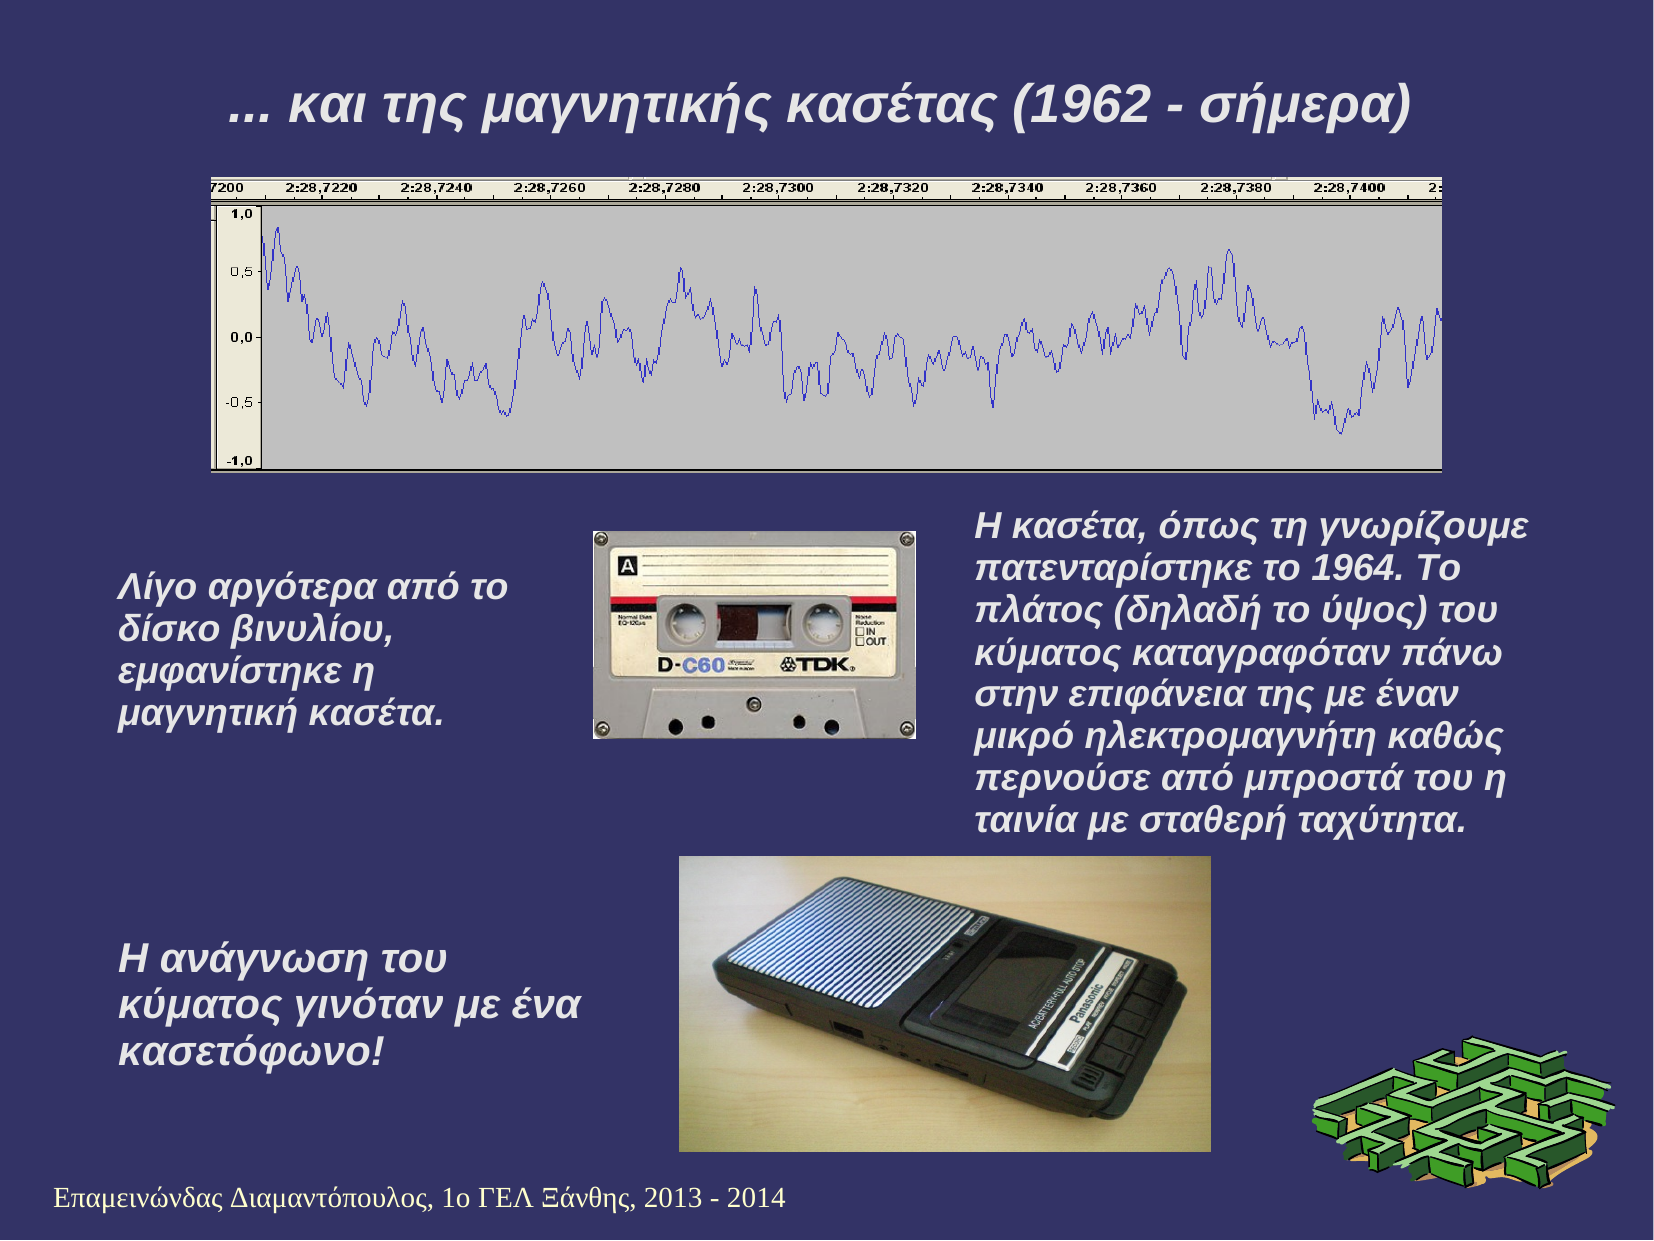

# ... και της μαγνητικής κασέτας (1962 - σήμερα)
Η κασέτα, όπως τη γνωρίζουμε πατενταρίστηκε το 1964. Το πλάτος (δηλαδή το ύψος) του κύματος καταγραφόταν πάνω στην επιφάνεια της με έναν μικρό ηλεκτρομαγνήτη καθώς περνούσε από μπροστά του η ταινία με σταθερή ταχύτητα.
Λίγο αργότερα από το δίσκο βινυλίου, εμφανίστηκε η μαγνητική κασέτα.
Η ανάγνωση του κύματος γινόταν με ένα κασετόφωνο!